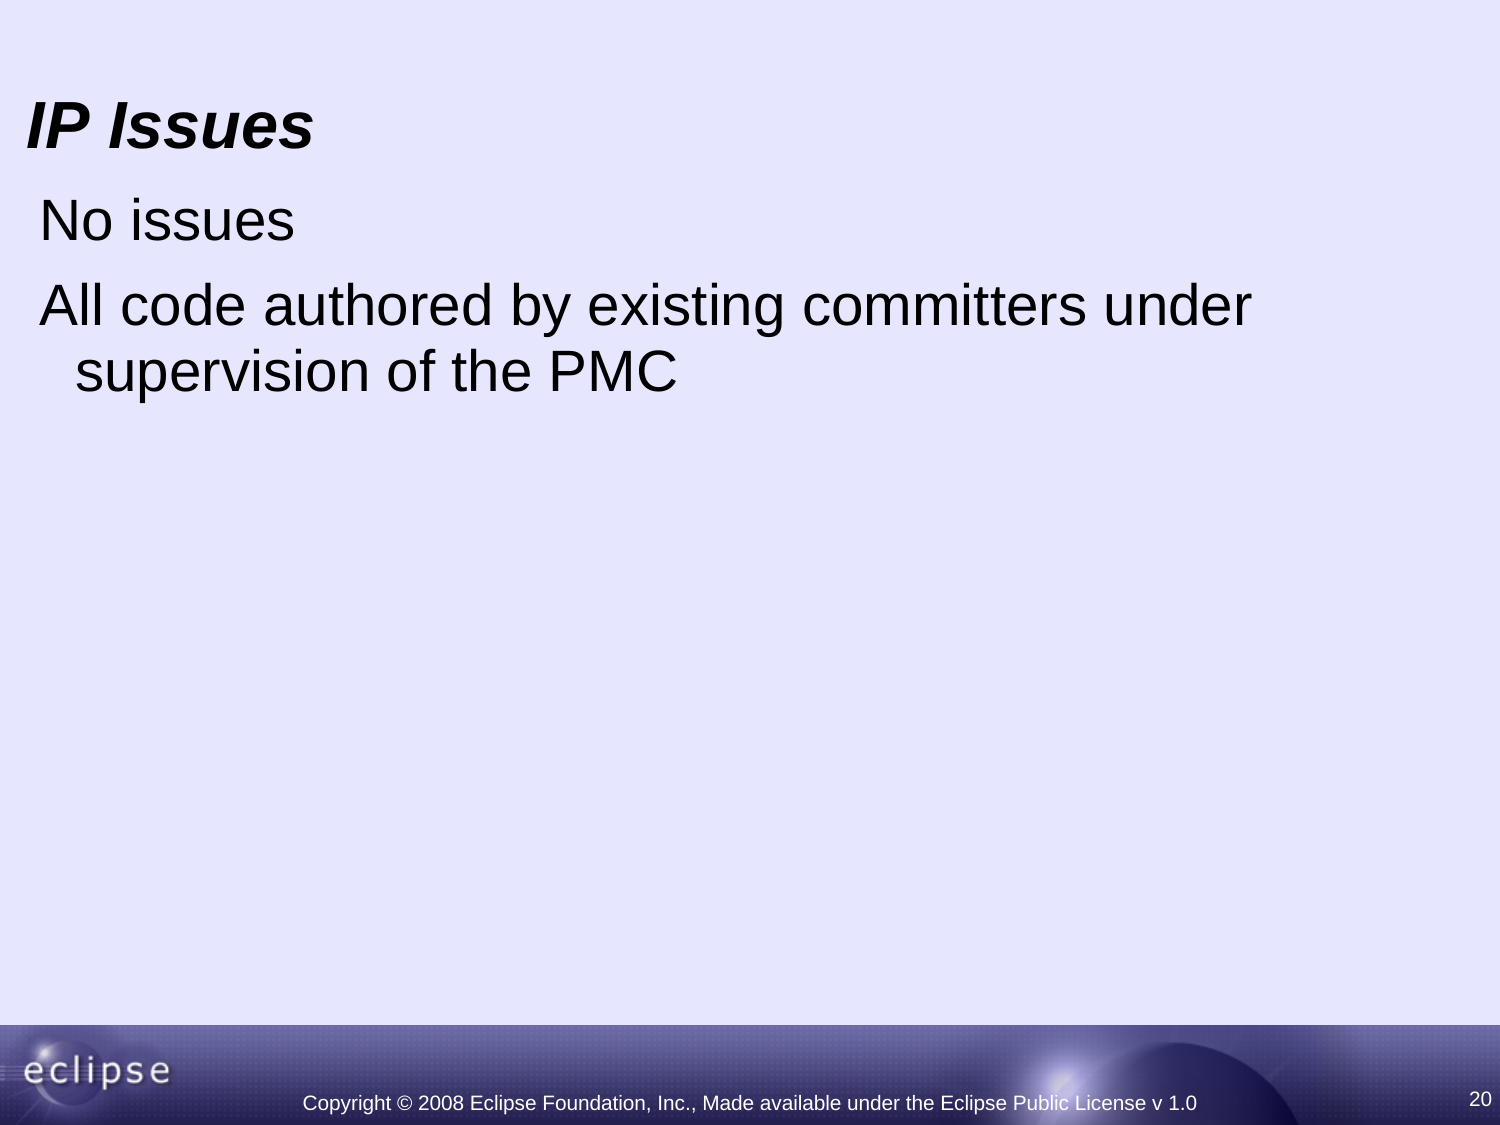

# IP Issues
No issues
All code authored by existing committers under supervision of the PMC
20